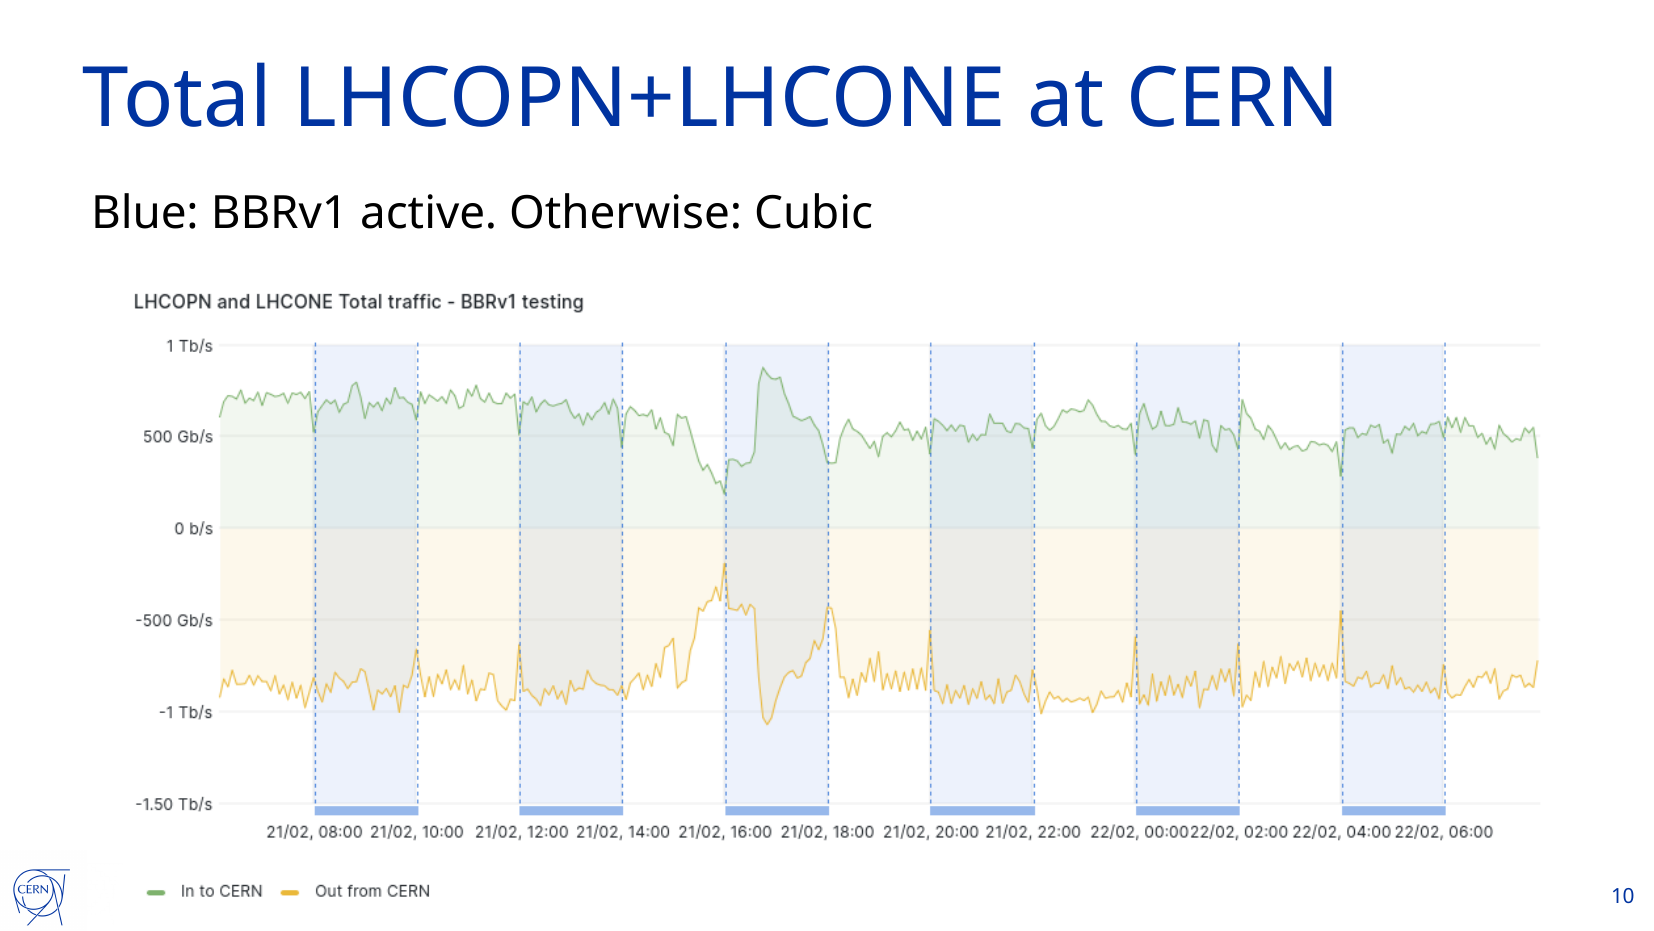

# Total LHCOPN+LHCONE at CERN
Blue: BBRv1 active. Otherwise: Cubic